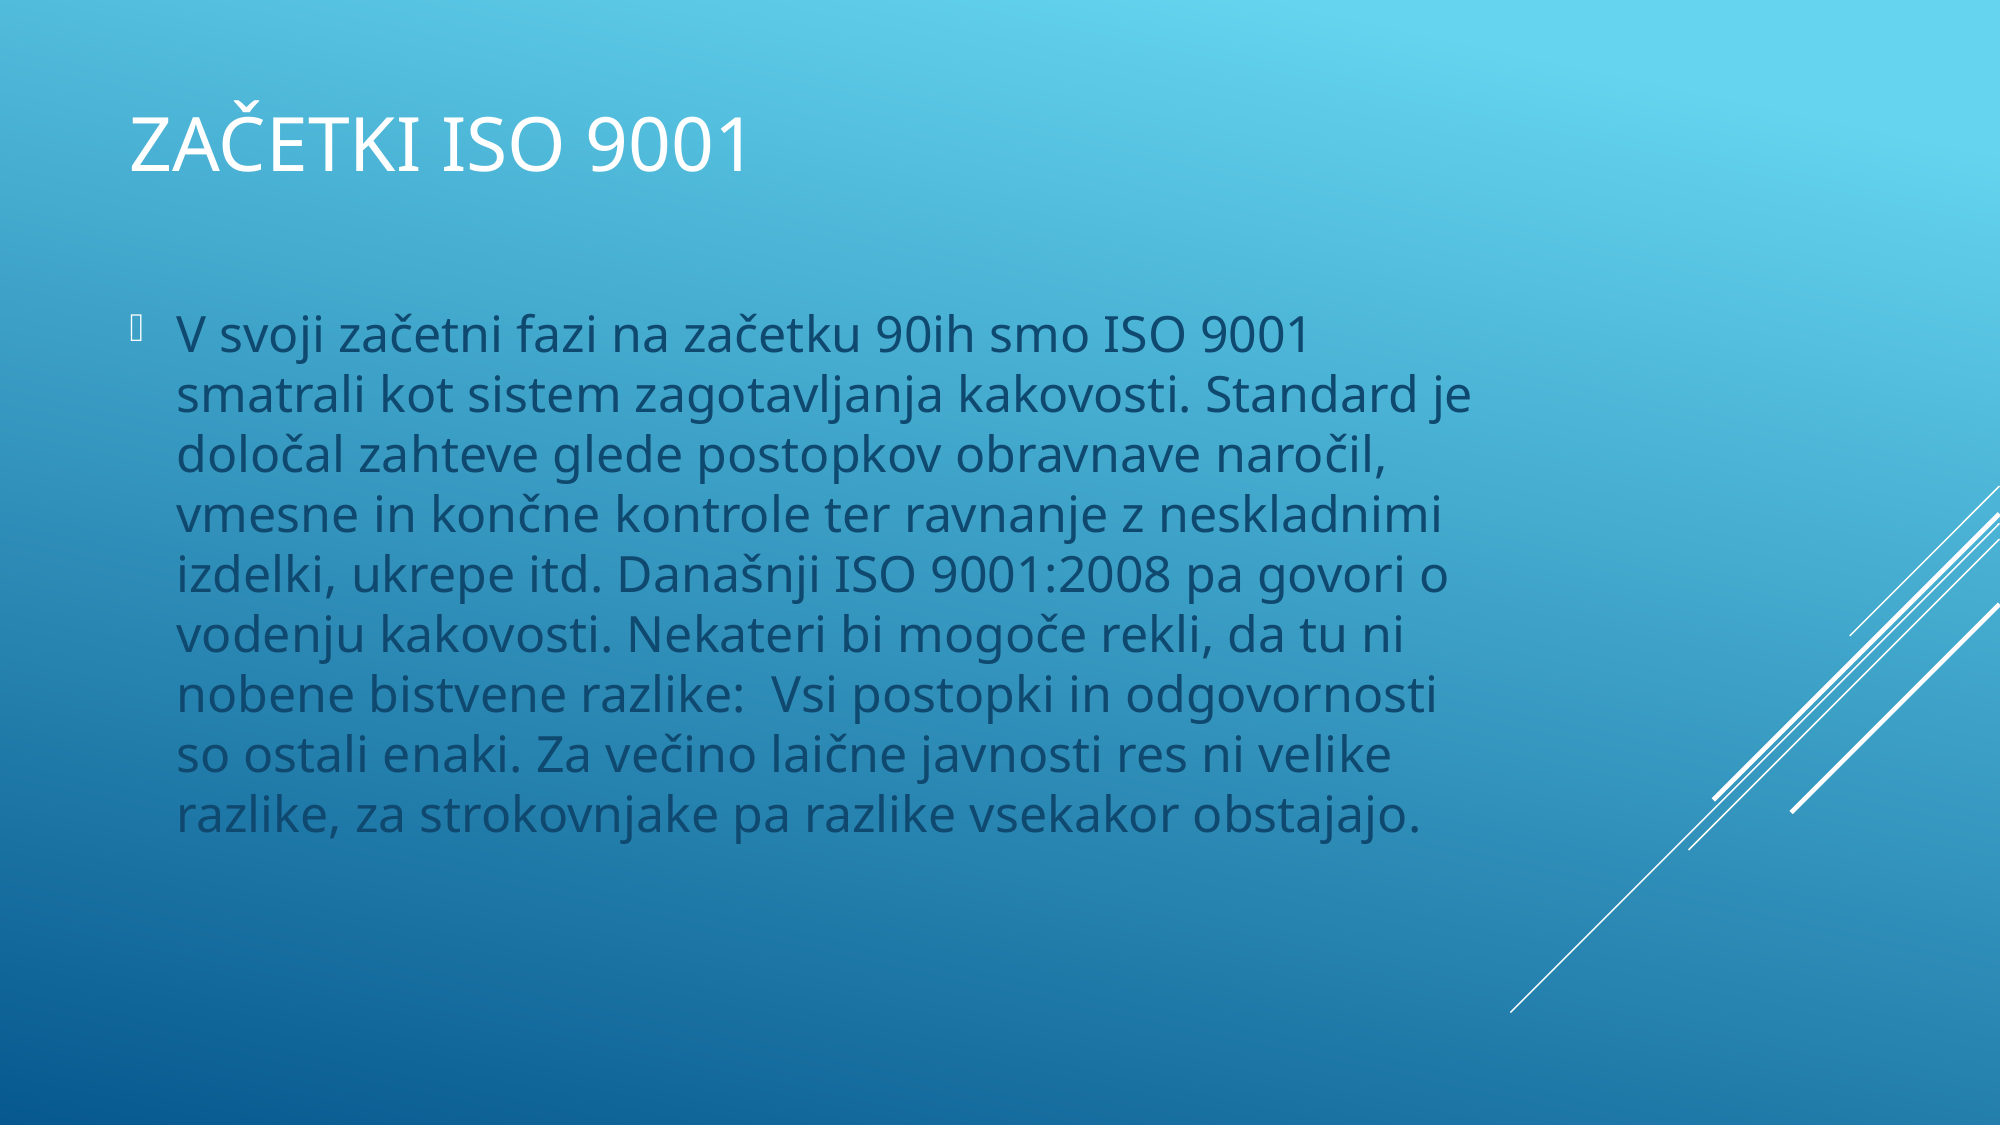

# ZAČETKI Iso 9001
V svoji začetni fazi na začetku 90ih smo ISO 9001 smatrali kot sistem zagotavljanja kakovosti. Standard je določal zahteve glede postopkov obravnave naročil, vmesne in končne kontrole ter ravnanje z neskladnimi izdelki, ukrepe itd. Današnji ISO 9001:2008 pa govori o vodenju kakovosti. Nekateri bi mogoče rekli, da tu ni nobene bistvene razlike: Vsi postopki in odgovornosti so ostali enaki. Za večino laične javnosti res ni velike razlike, za strokovnjake pa razlike vsekakor obstajajo.